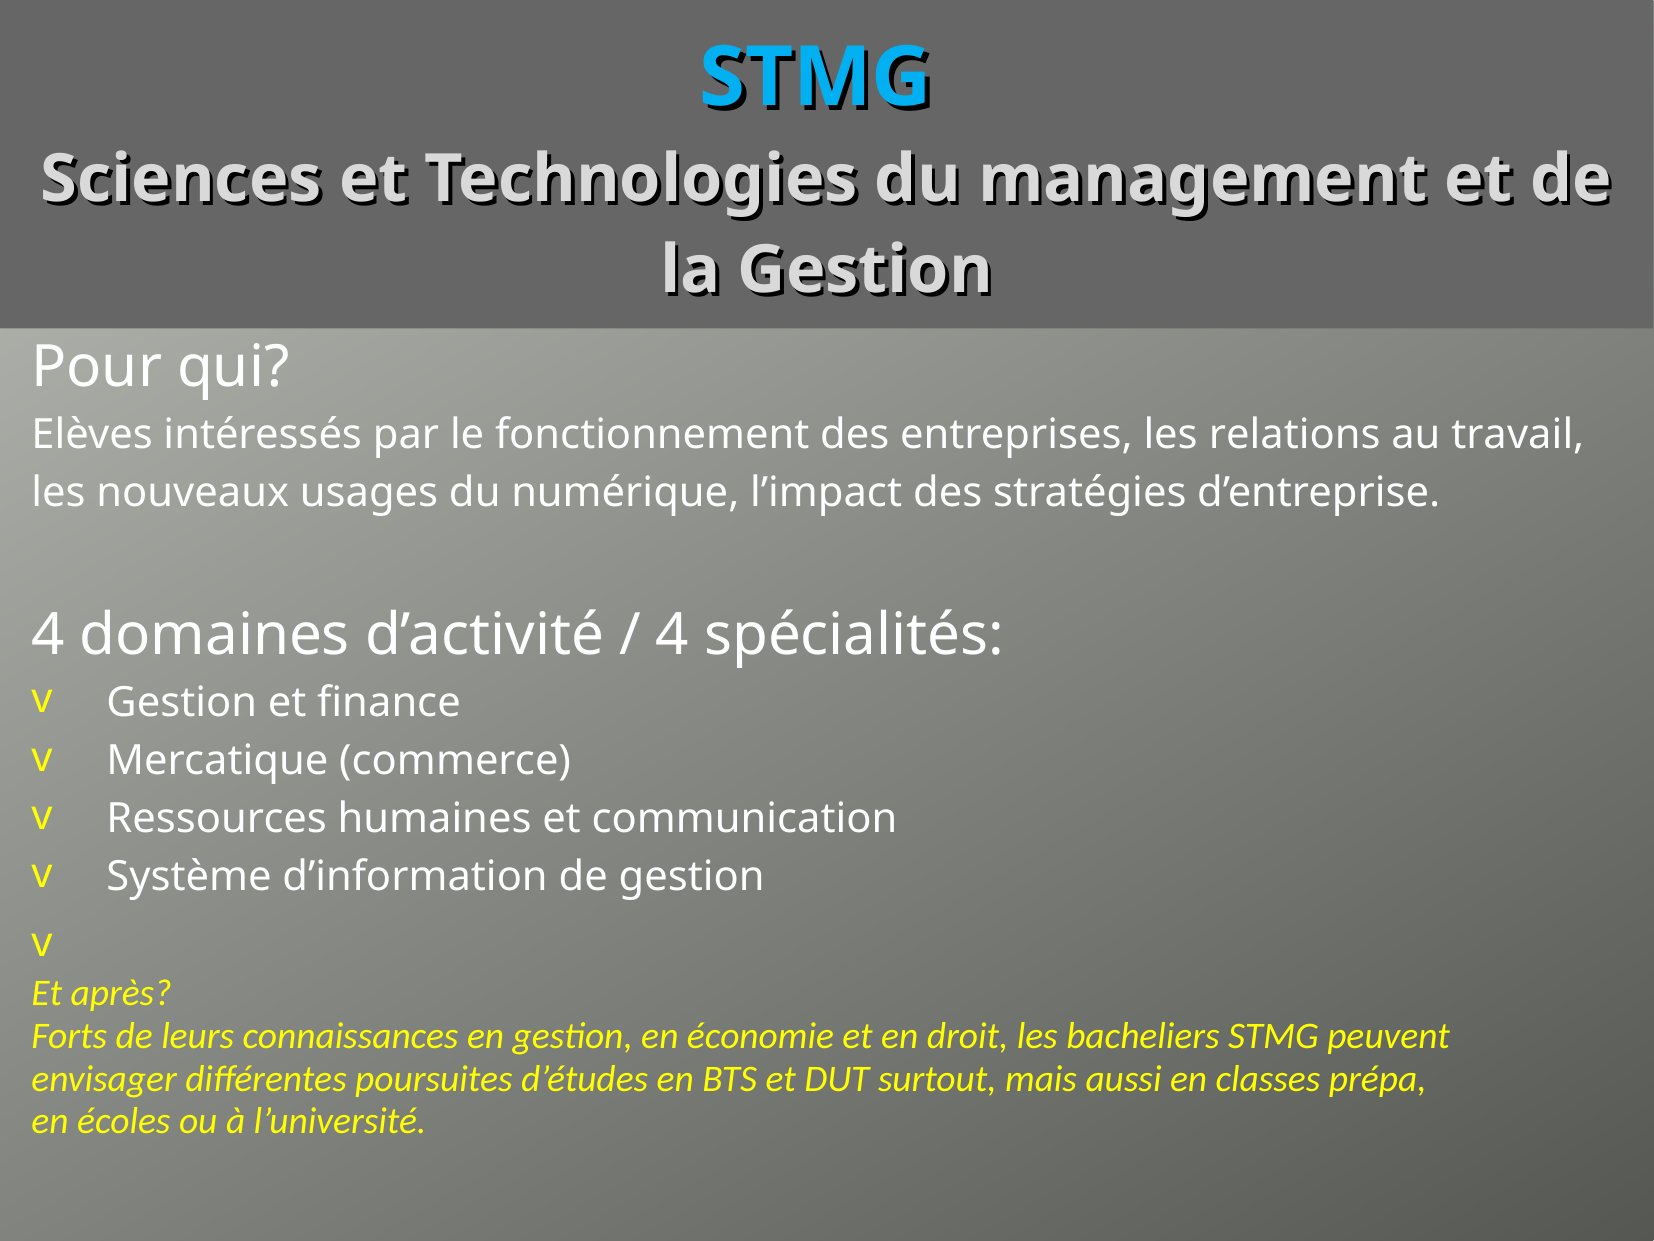

STMG
Sciences et Technologies du management et de la Gestion
Pour qui?
Elèves intéressés par le fonctionnement des entreprises, les relations au travail,
les nouveaux usages du numérique, l’impact des stratégies d’entreprise.
4 domaines d’activité / 4 spécialités:
Gestion et finance
Mercatique (commerce)
Ressources humaines et communication
Système d’information de gestion
Et après?
Forts de leurs connaissances en gestion, en économie et en droit, les bacheliers STMG peuvent
envisager différentes poursuites d’études en BTS et DUT surtout, mais aussi en classes prépa,
en écoles ou à l’université.